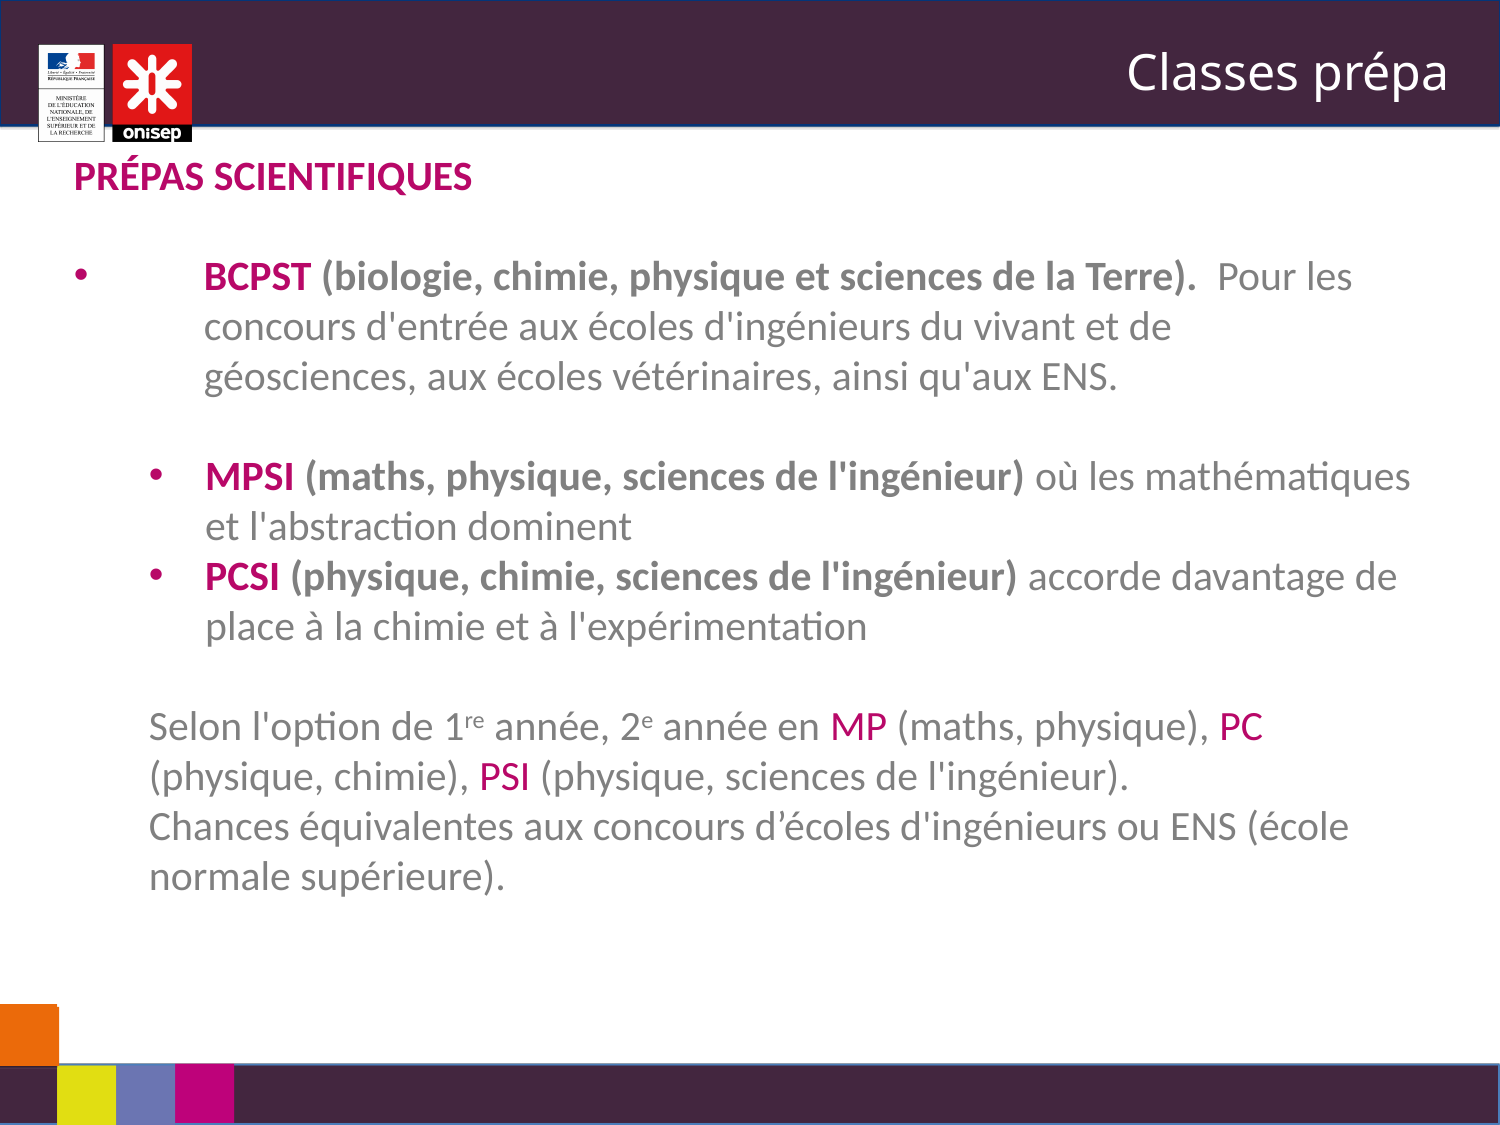

Classes prépa
PRÉPAS SCIENTIFIQUES
	BCPST (biologie, chimie, physique et sciences de la Terre). Pour les 		concours d'entrée aux écoles d'ingénieurs du vivant et de				géosciences, aux écoles vétérinaires, ainsi qu'aux ENS.
MPSI (maths, physique, sciences de l'ingénieur) où les mathématiques et l'abstraction dominent
PCSI (physique, chimie, sciences de l'ingénieur) accorde davantage de place à la chimie et à l'expérimentation
Selon l'option de 1re année, 2e année en MP (maths, physique), PC (physique, chimie), PSI (physique, sciences de l'ingénieur).
Chances équivalentes aux concours d’écoles d'ingénieurs ou ENS (école normale supérieure).